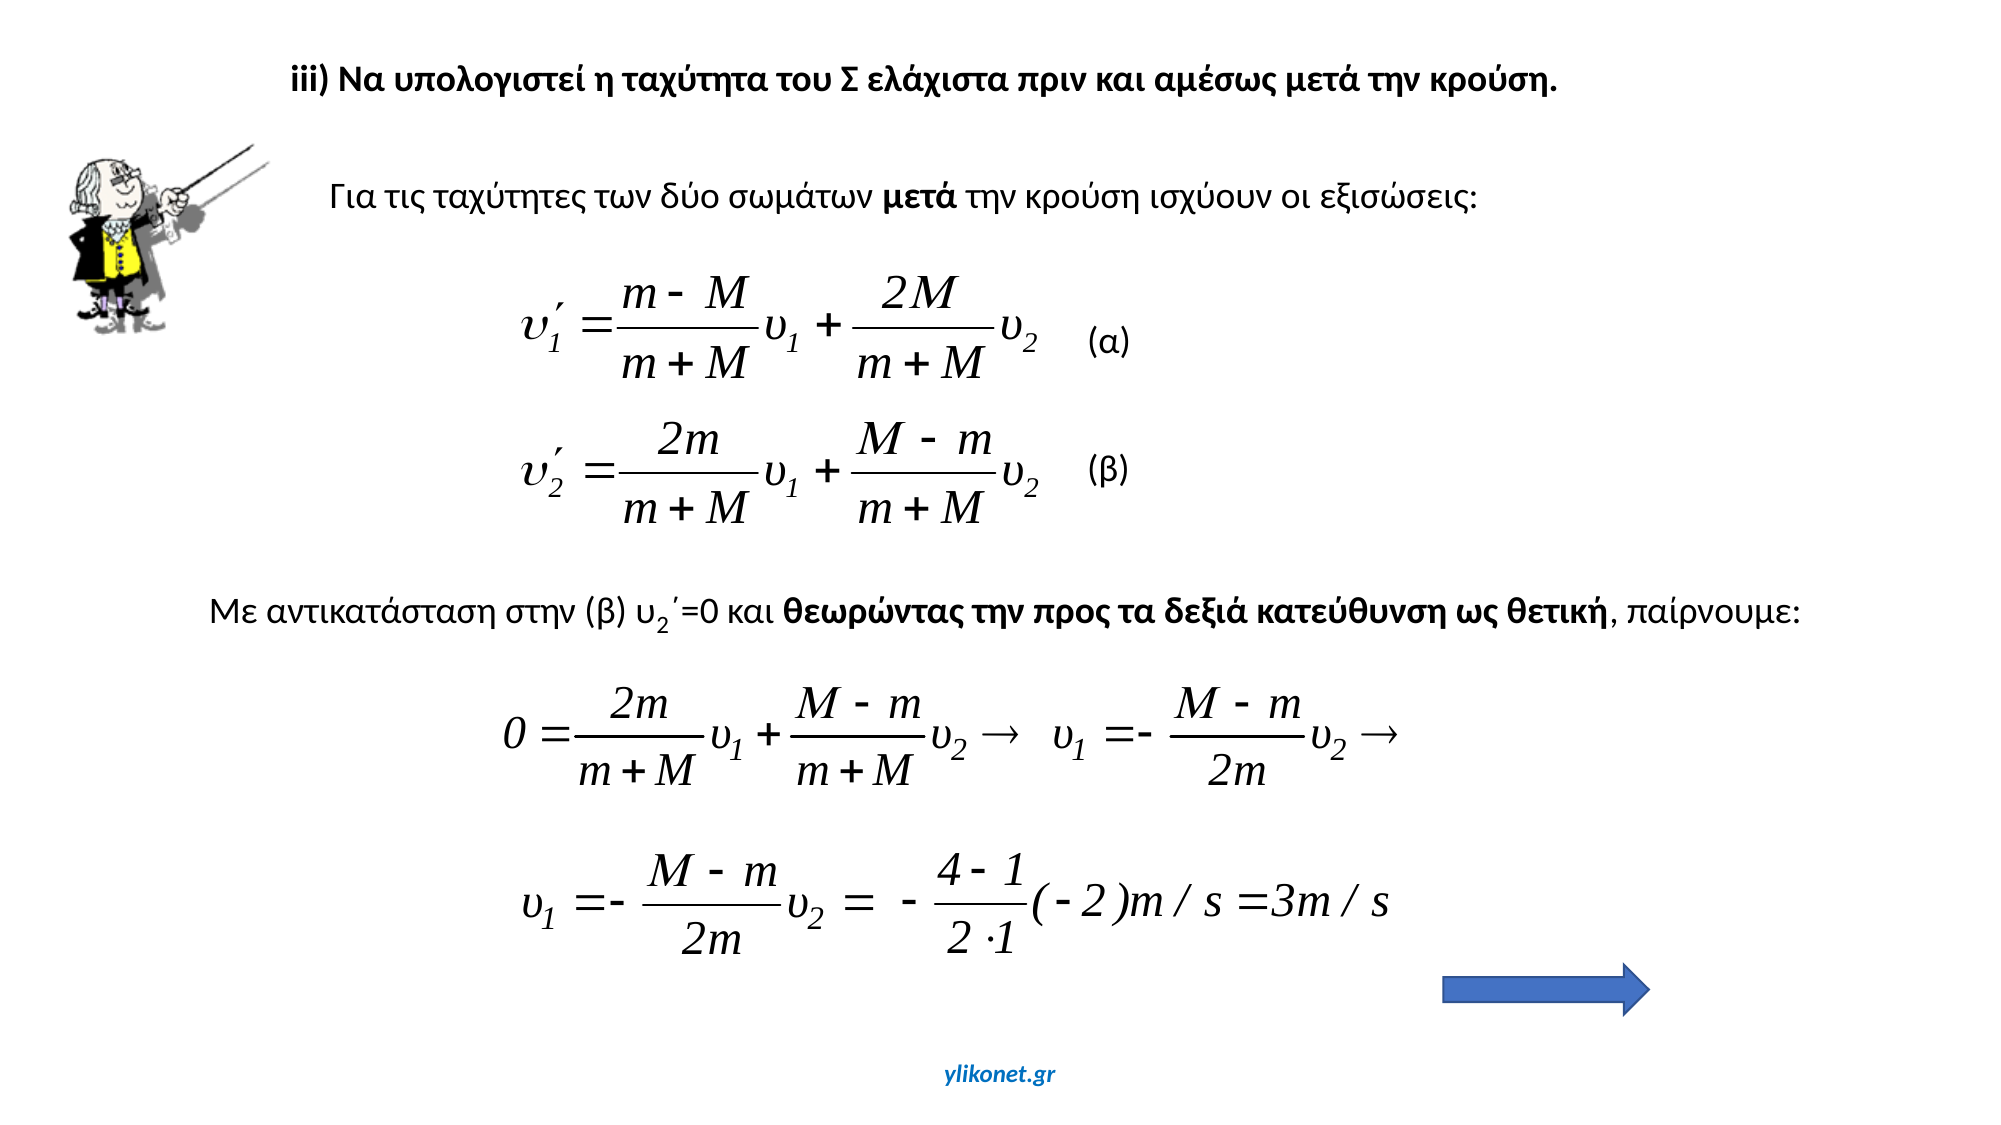

iii) Να υπολογιστεί η ταχύτητα του Σ ελάχιστα πριν και αμέσως μετά την κρούση.
Για τις ταχύτητες των δύο σωμάτων μετά την κρούση ισχύουν οι εξισώσεις:
(α)
(β)
Με αντικατάσταση στην (β) υ2΄=0 και θεωρώντας την προς τα δεξιά κατεύθυνση ως θετική, παίρνουμε:
ylikonet.gr